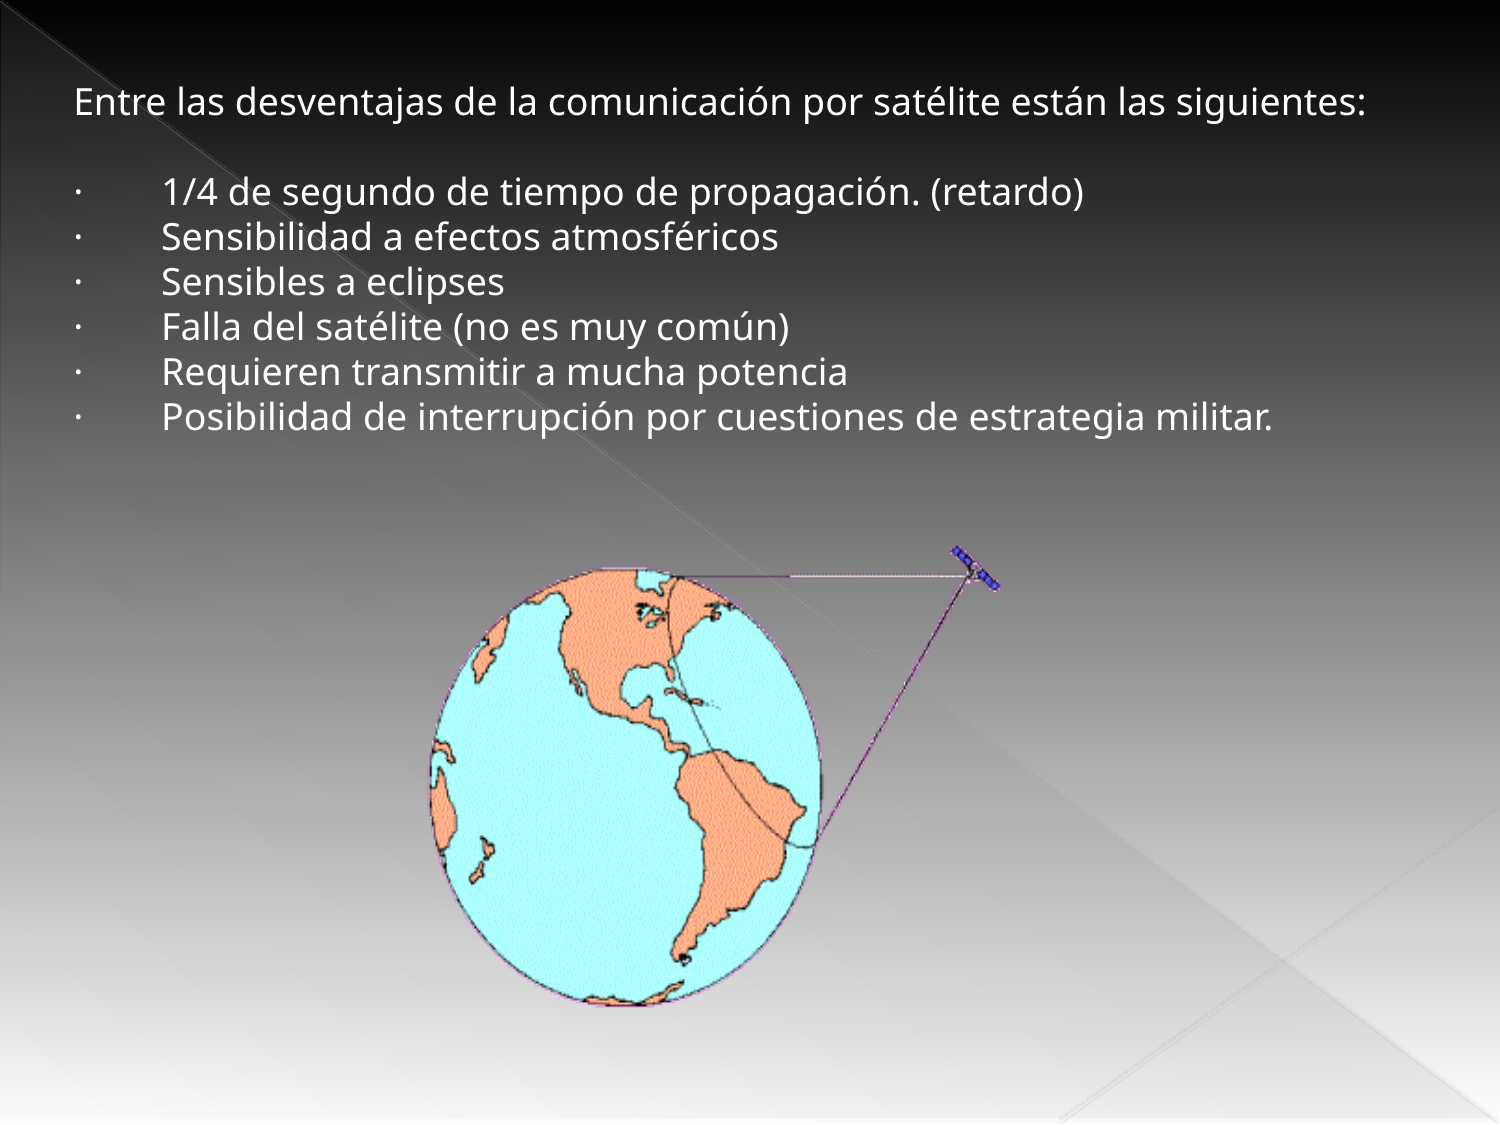

Entre las desventajas de la comunicación por satélite están las siguientes:
·        1/4 de segundo de tiempo de propagación. (retardo)
·        Sensibilidad a efectos atmosféricos
·        Sensibles a eclipses
·        Falla del satélite (no es muy común)
·        Requieren transmitir a mucha potencia
·        Posibilidad de interrupción por cuestiones de estrategia militar.